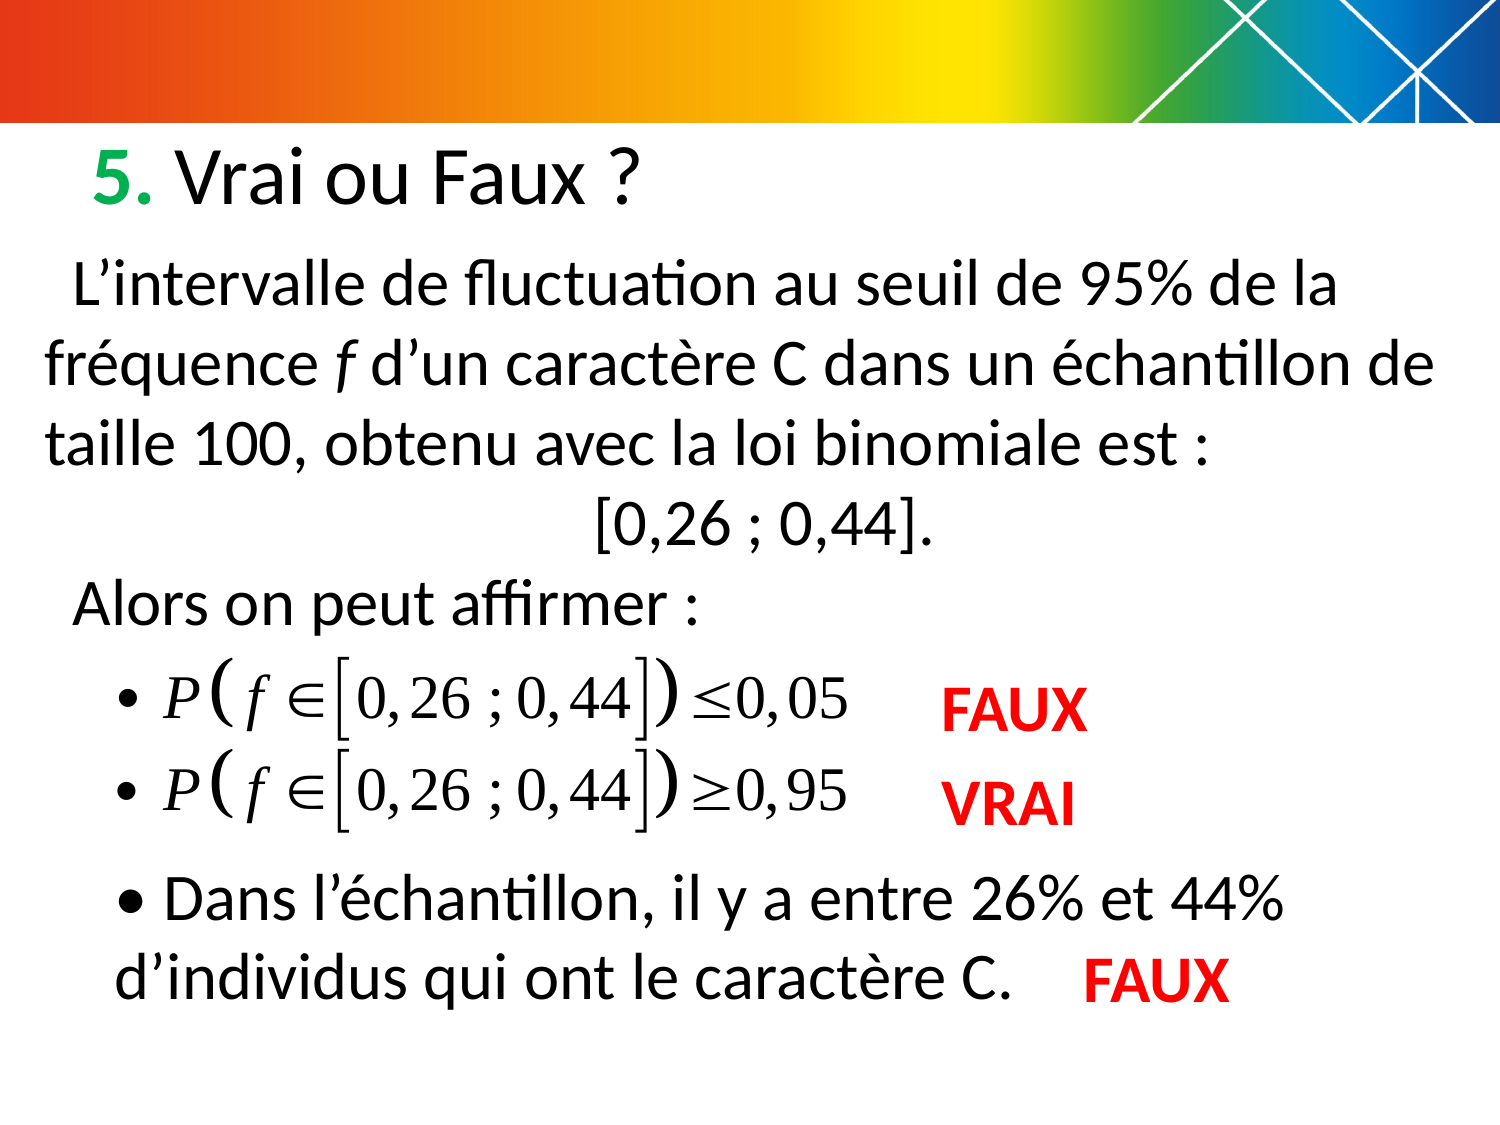

# 5. Vrai ou Faux ?
L’intervalle de fluctuation au seuil de 95% de la fréquence f d’un caractère C dans un échantillon de taille 100, obtenu avec la loi binomiale est :
[0,26 ; 0,44].
Alors on peut affirmer :
•
FAUX
•
VRAI
• Dans l’échantillon, il y a entre 26% et 44% d’individus qui ont le caractère C.
FAUX